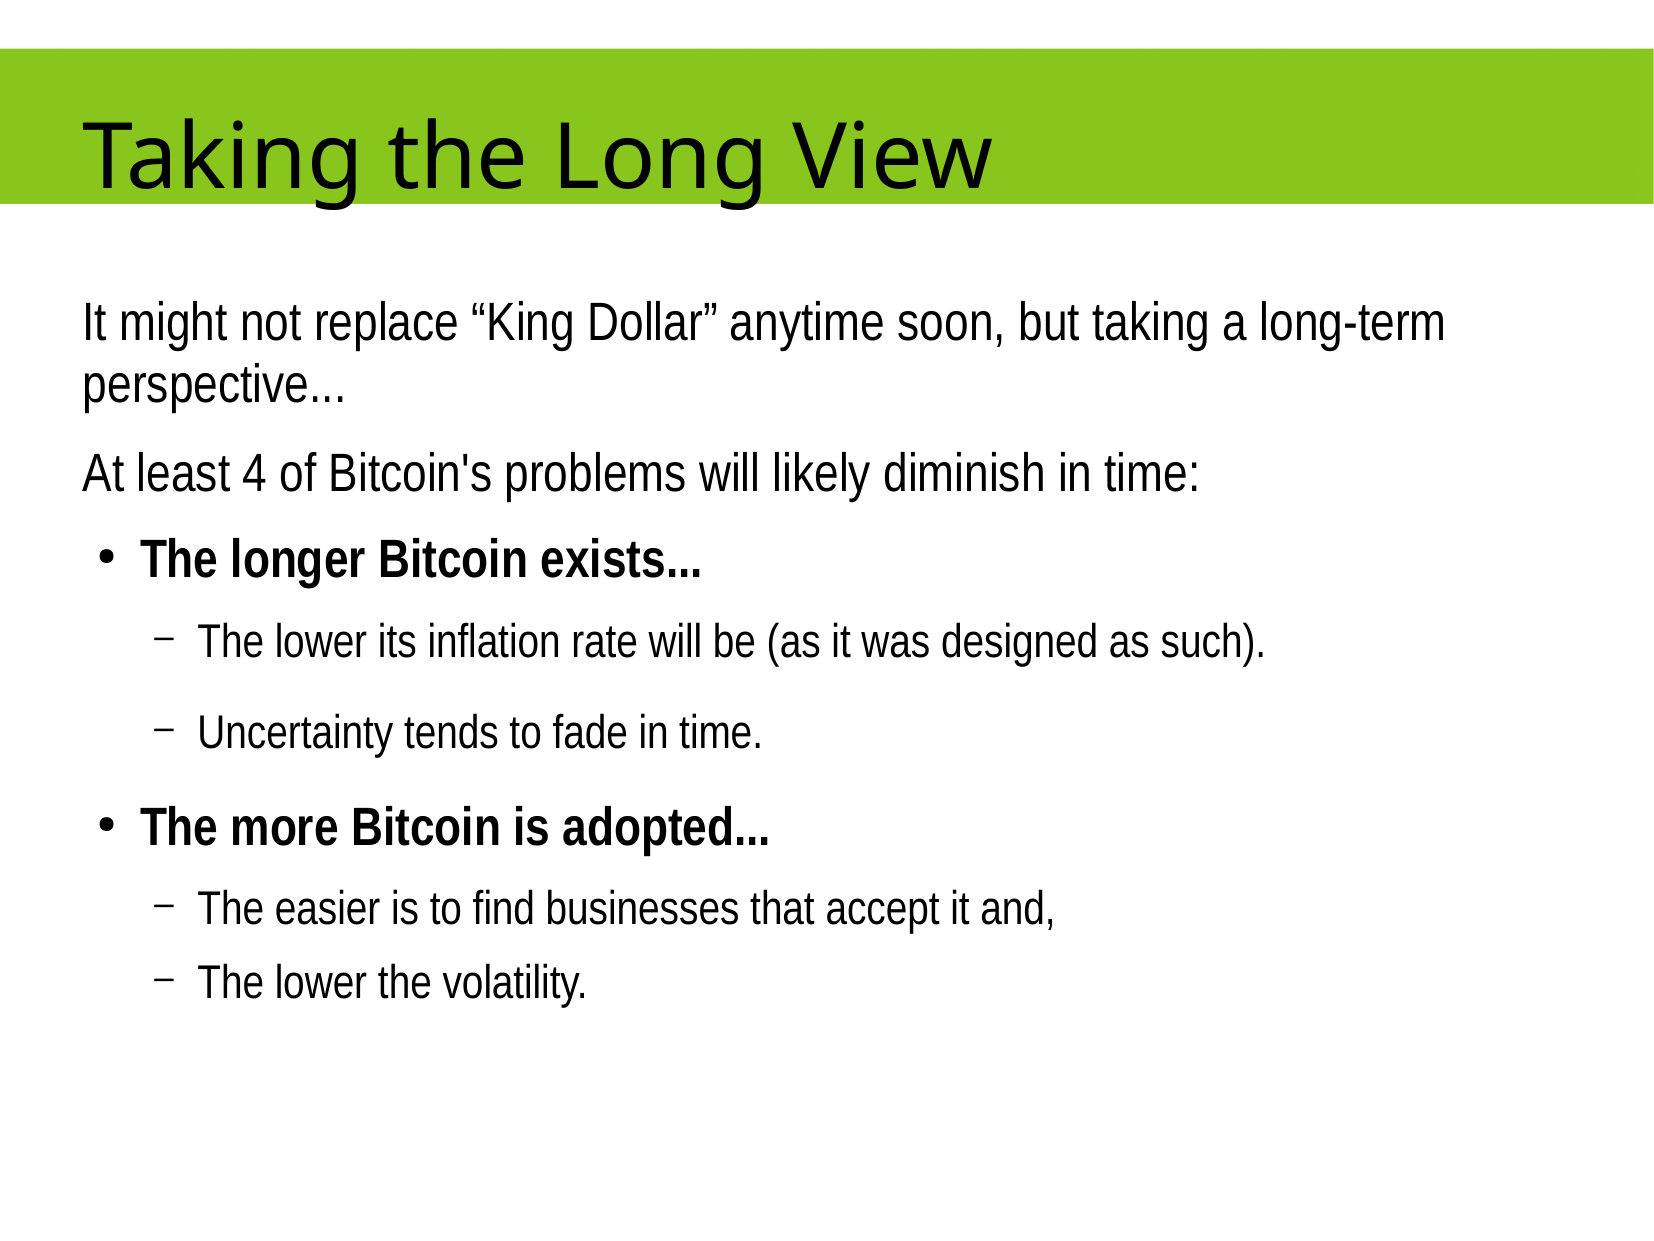

# Taking the Long View
It might not replace “King Dollar” anytime soon, but taking a long-term perspective...
At least 4 of Bitcoin's problems will likely diminish in time:
The longer Bitcoin exists...
The lower its inflation rate will be (as it was designed as such).
Uncertainty tends to fade in time.
The more Bitcoin is adopted...
The easier is to find businesses that accept it and,
The lower the volatility.